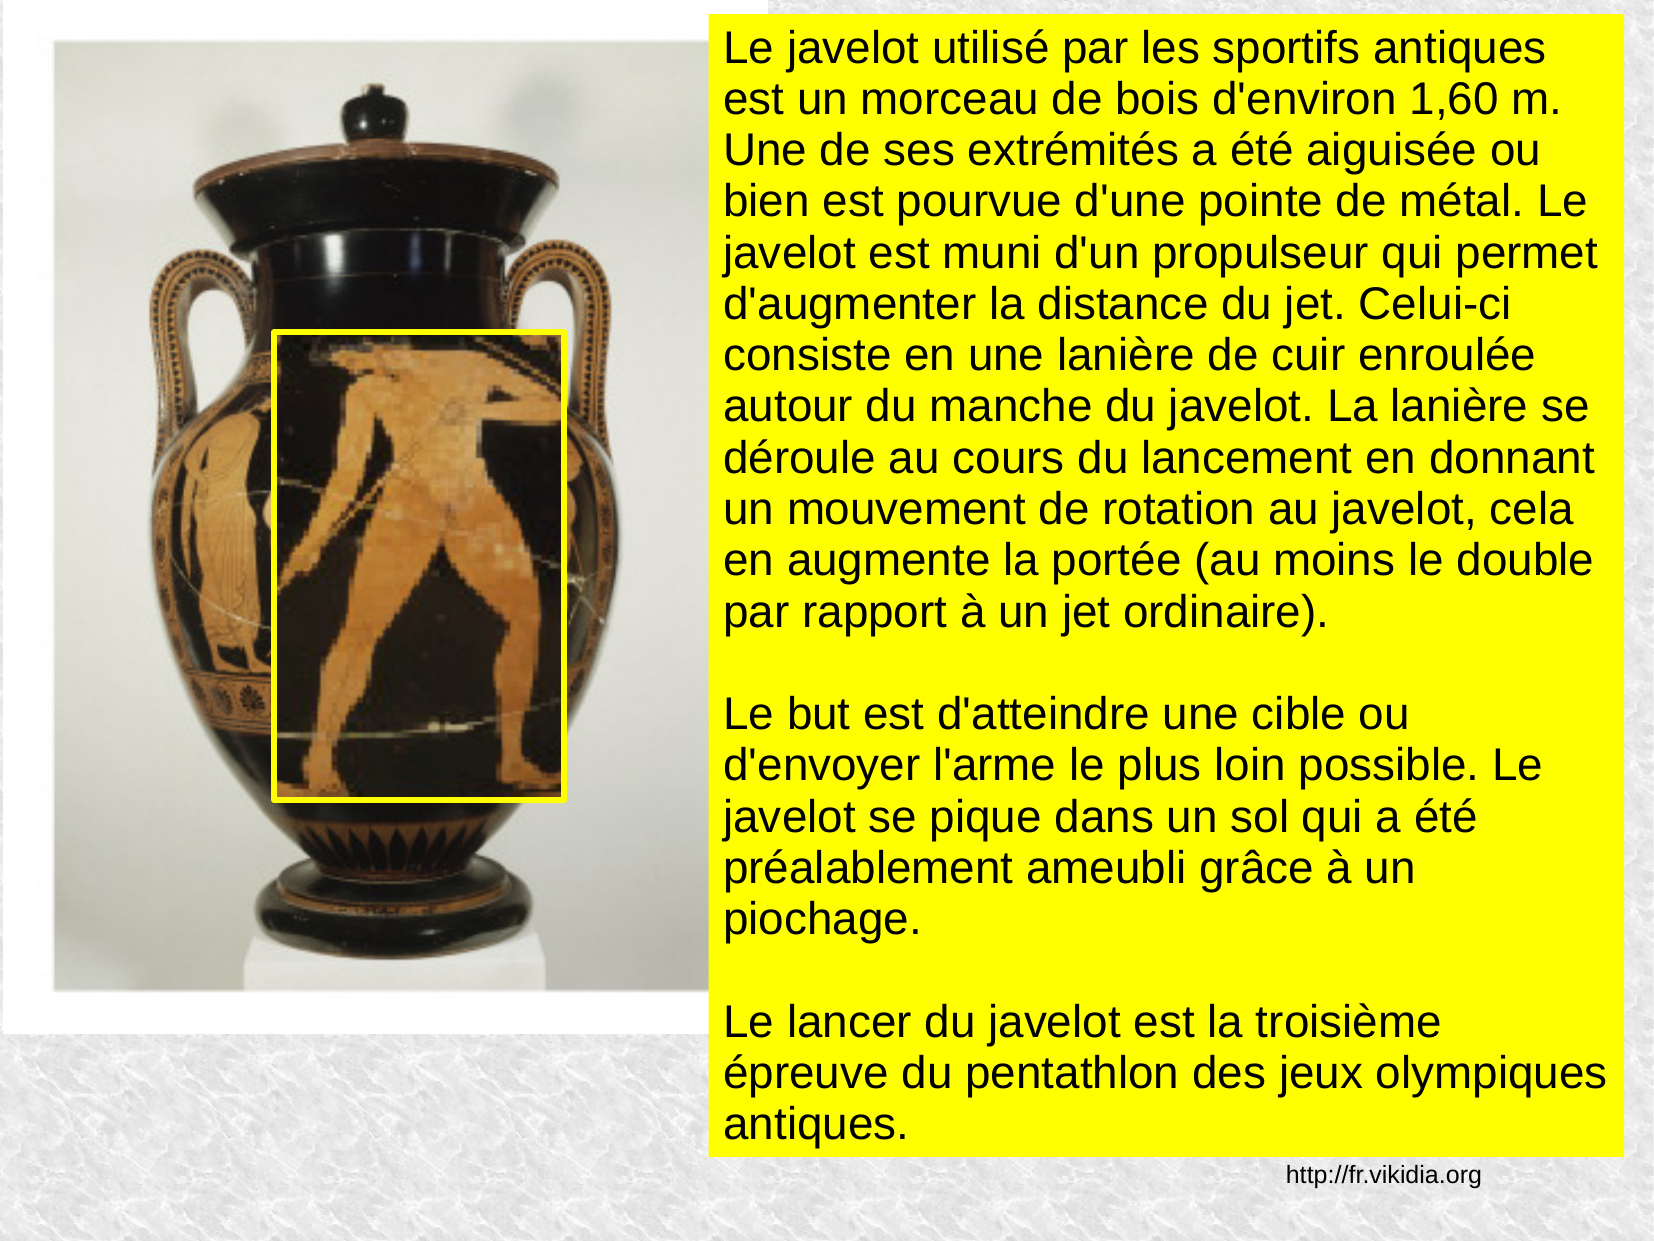

Le javelot utilisé par les sportifs antiques est un morceau de bois d'environ 1,60 m. Une de ses extrémités a été aiguisée ou bien est pourvue d'une pointe de métal. Le javelot est muni d'un propulseur qui permet d'augmenter la distance du jet. Celui-ci consiste en une lanière de cuir enroulée autour du manche du javelot. La lanière se déroule au cours du lancement en donnant un mouvement de rotation au javelot, cela en augmente la portée (au moins le double par rapport à un jet ordinaire).
Le but est d'atteindre une cible ou d'envoyer l'arme le plus loin possible. Le javelot se pique dans un sol qui a été préalablement ameubli grâce à un piochage.
Le lancer du javelot est la troisième épreuve du pentathlon des jeux olympiques antiques.
http://fr.vikidia.org